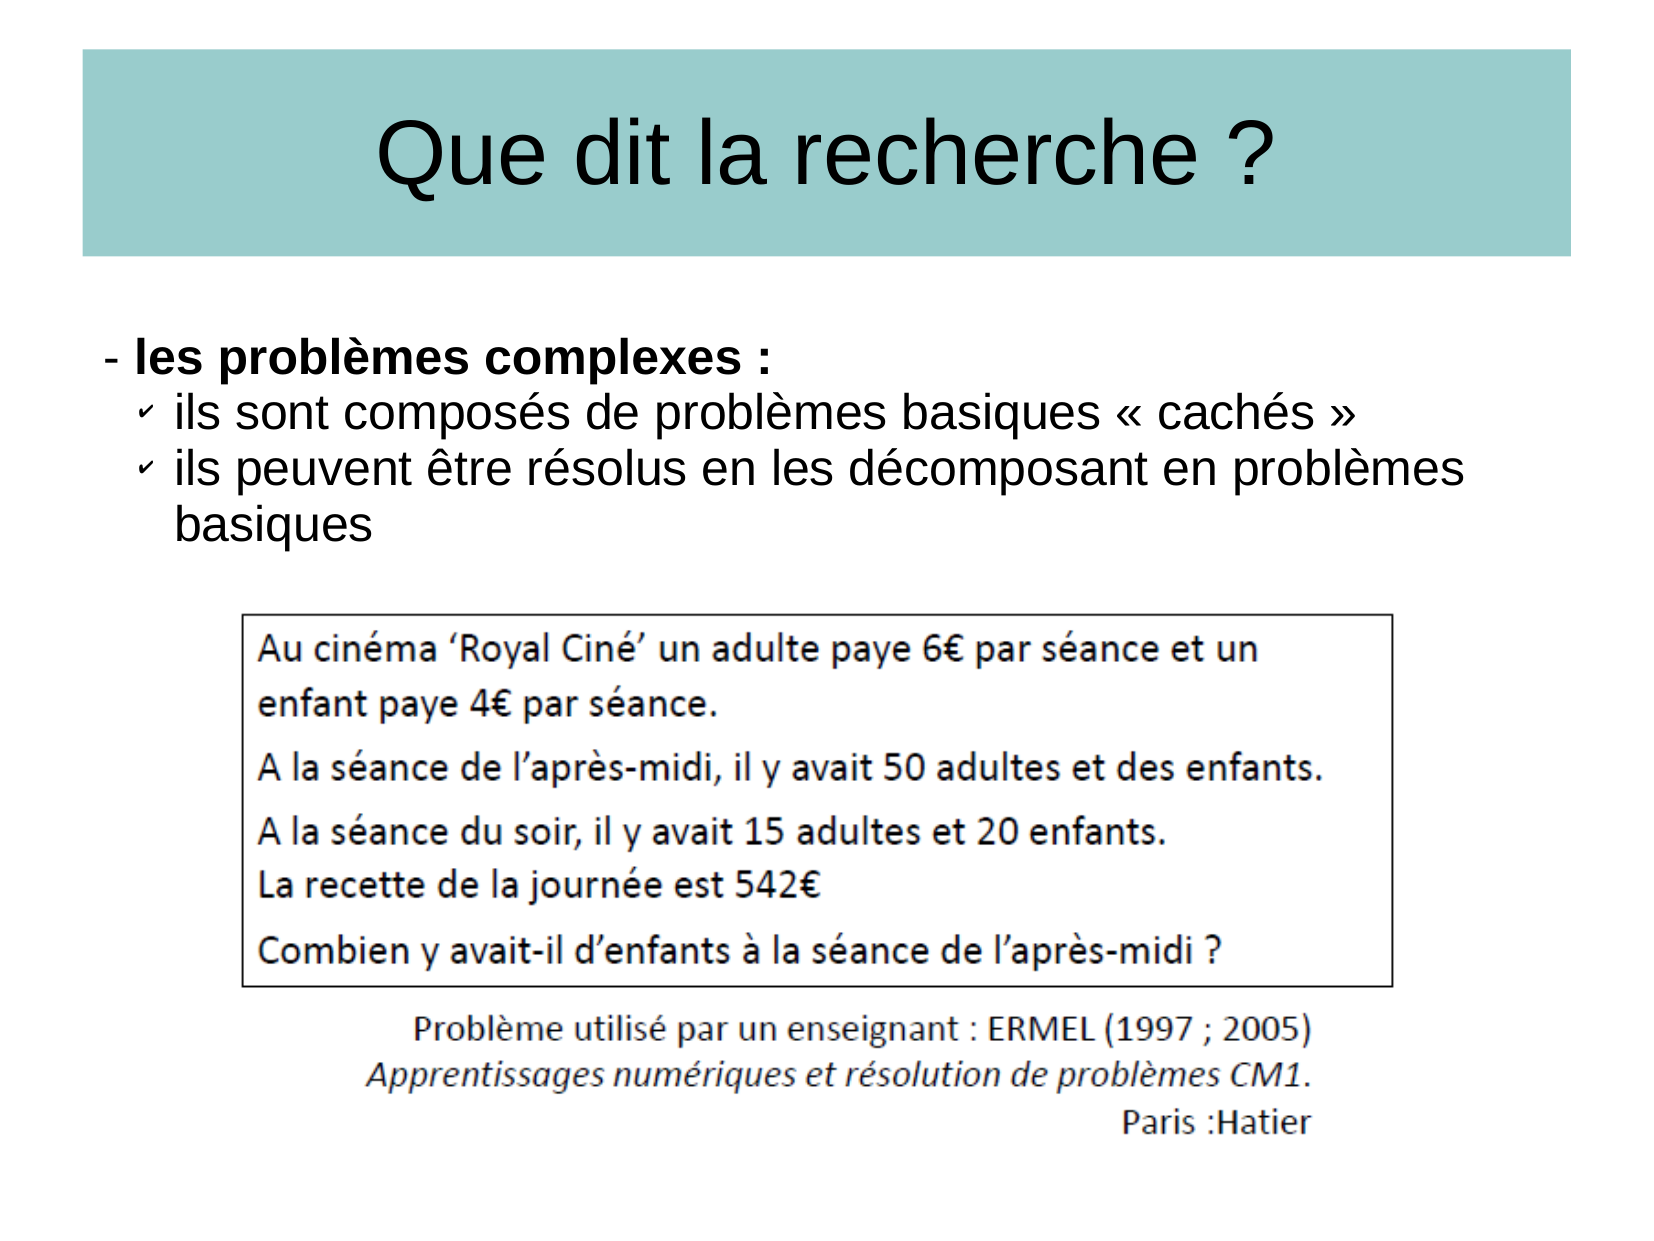

# Que dit la recherche ?
- les problèmes complexes :
ils sont composés de problèmes basiques « cachés »
ils peuvent être résolus en les décomposant en problèmes basiques